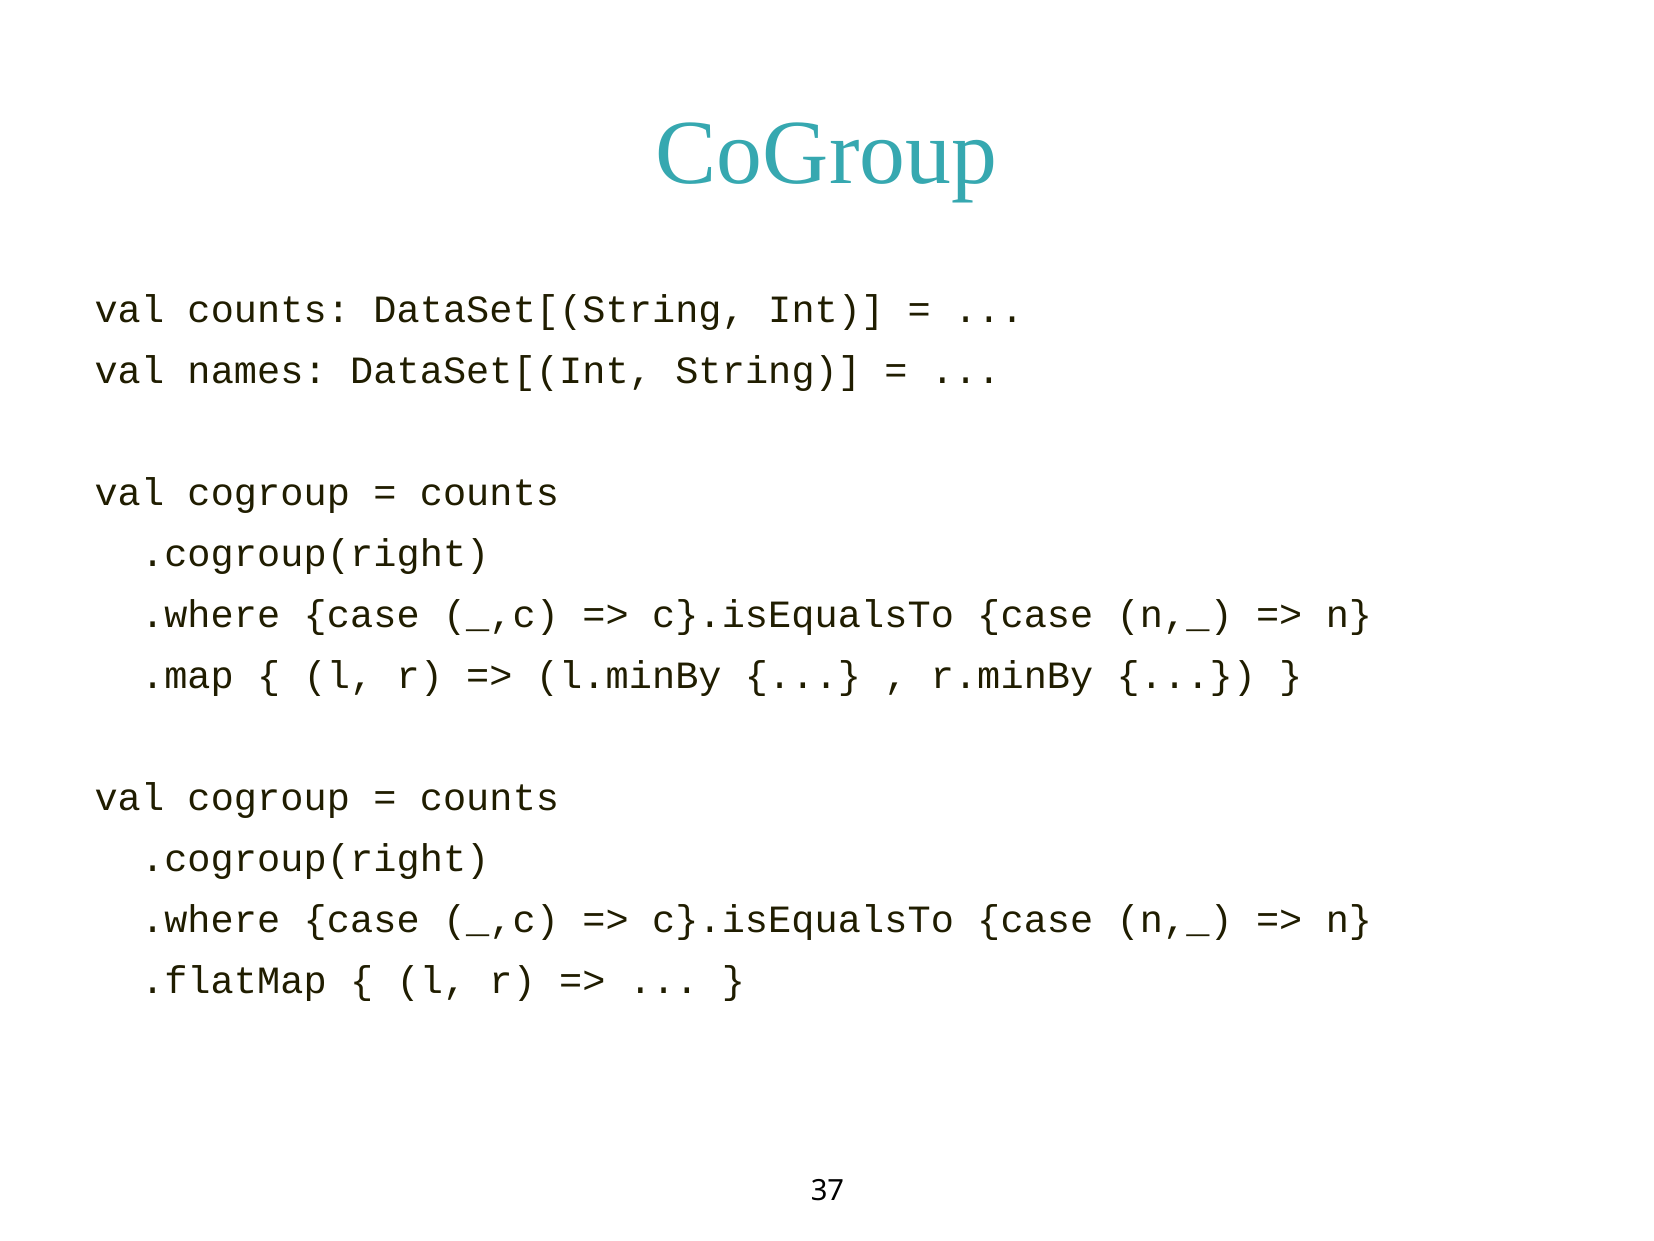

# CoGroup
val counts: DataSet[(String, Int)] = ...
val names: DataSet[(Int, String)] = ...
val cogroup = counts
 .cogroup(right)
 .where {case (_,c) => c}.isEqualsTo {case (n,_) => n}
 .map { (l, r) => (l.minBy {...} , r.minBy {...}) }
val cogroup = counts
 .cogroup(right)
 .where {case (_,c) => c}.isEqualsTo {case (n,_) => n}
 .flatMap { (l, r) => ... }
37